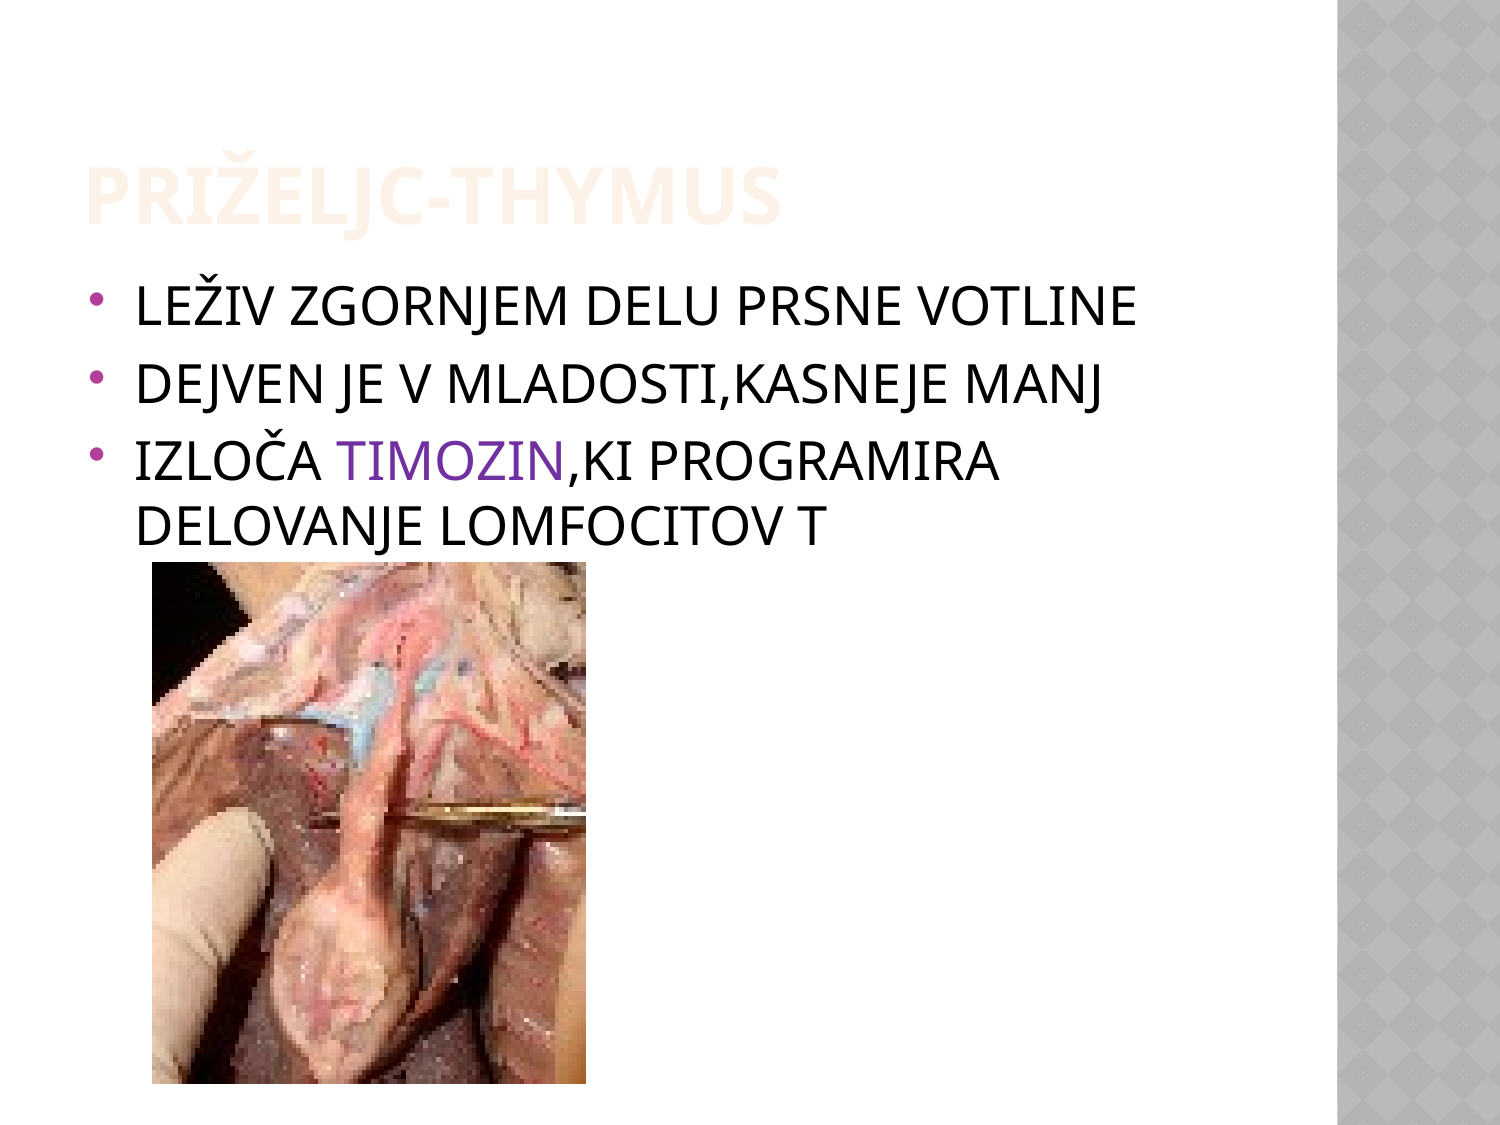

# PRIŽELJC-THYMUS
LEŽIV ZGORNJEM DELU PRSNE VOTLINE
DEJVEN JE V MLADOSTI,KASNEJE MANJ
IZLOČA TIMOZIN,KI PROGRAMIRA DELOVANJE LOMFOCITOV T